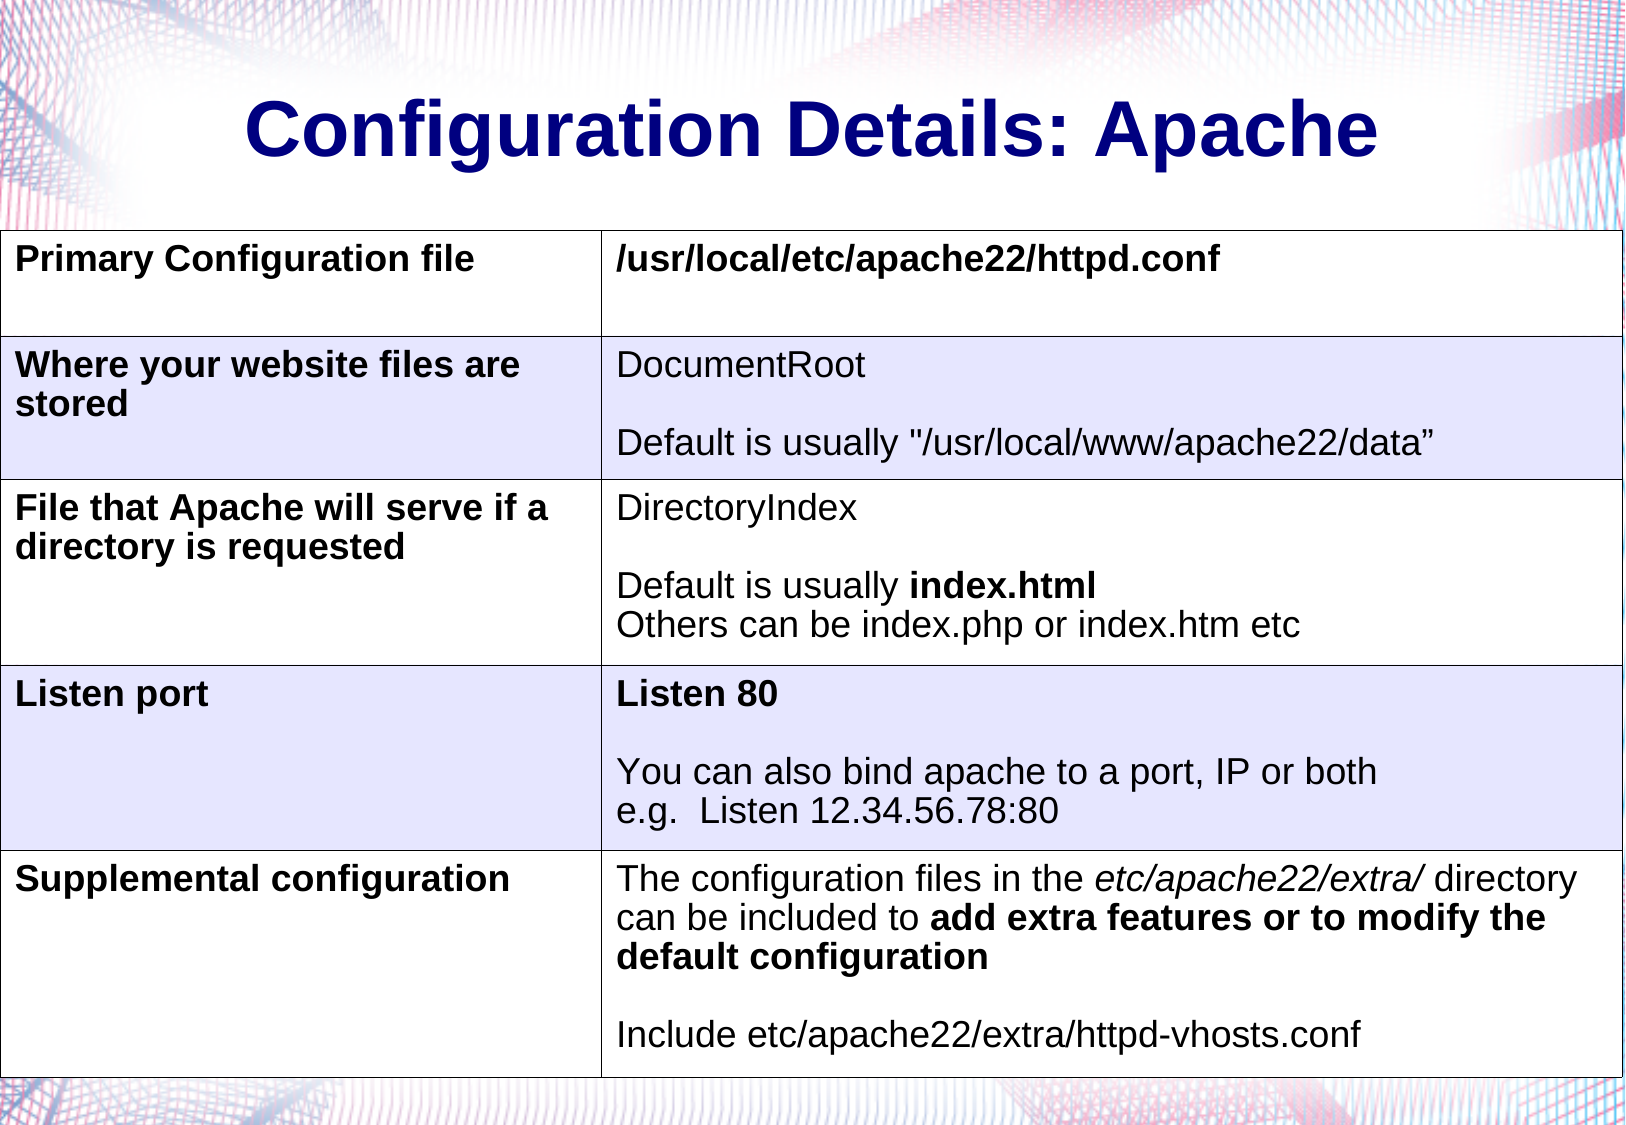

Configuration Details: Apache
Primary Configuration file
/usr/local/etc/apache22/httpd.conf
Where your website files are stored
DocumentRoot
Default is usually "/usr/local/www/apache22/data”
File that Apache will serve if a directory is requested
DirectoryIndex
Default is usually index.html
Others can be index.php or index.htm etc
Listen port
Listen 80
You can also bind apache to a port, IP or both
e.g. Listen 12.34.56.78:80
Supplemental configuration
The configuration files in the etc/apache22/extra/ directory can be included to add extra features or to modify the default configuration
Include etc/apache22/extra/httpd-vhosts.conf